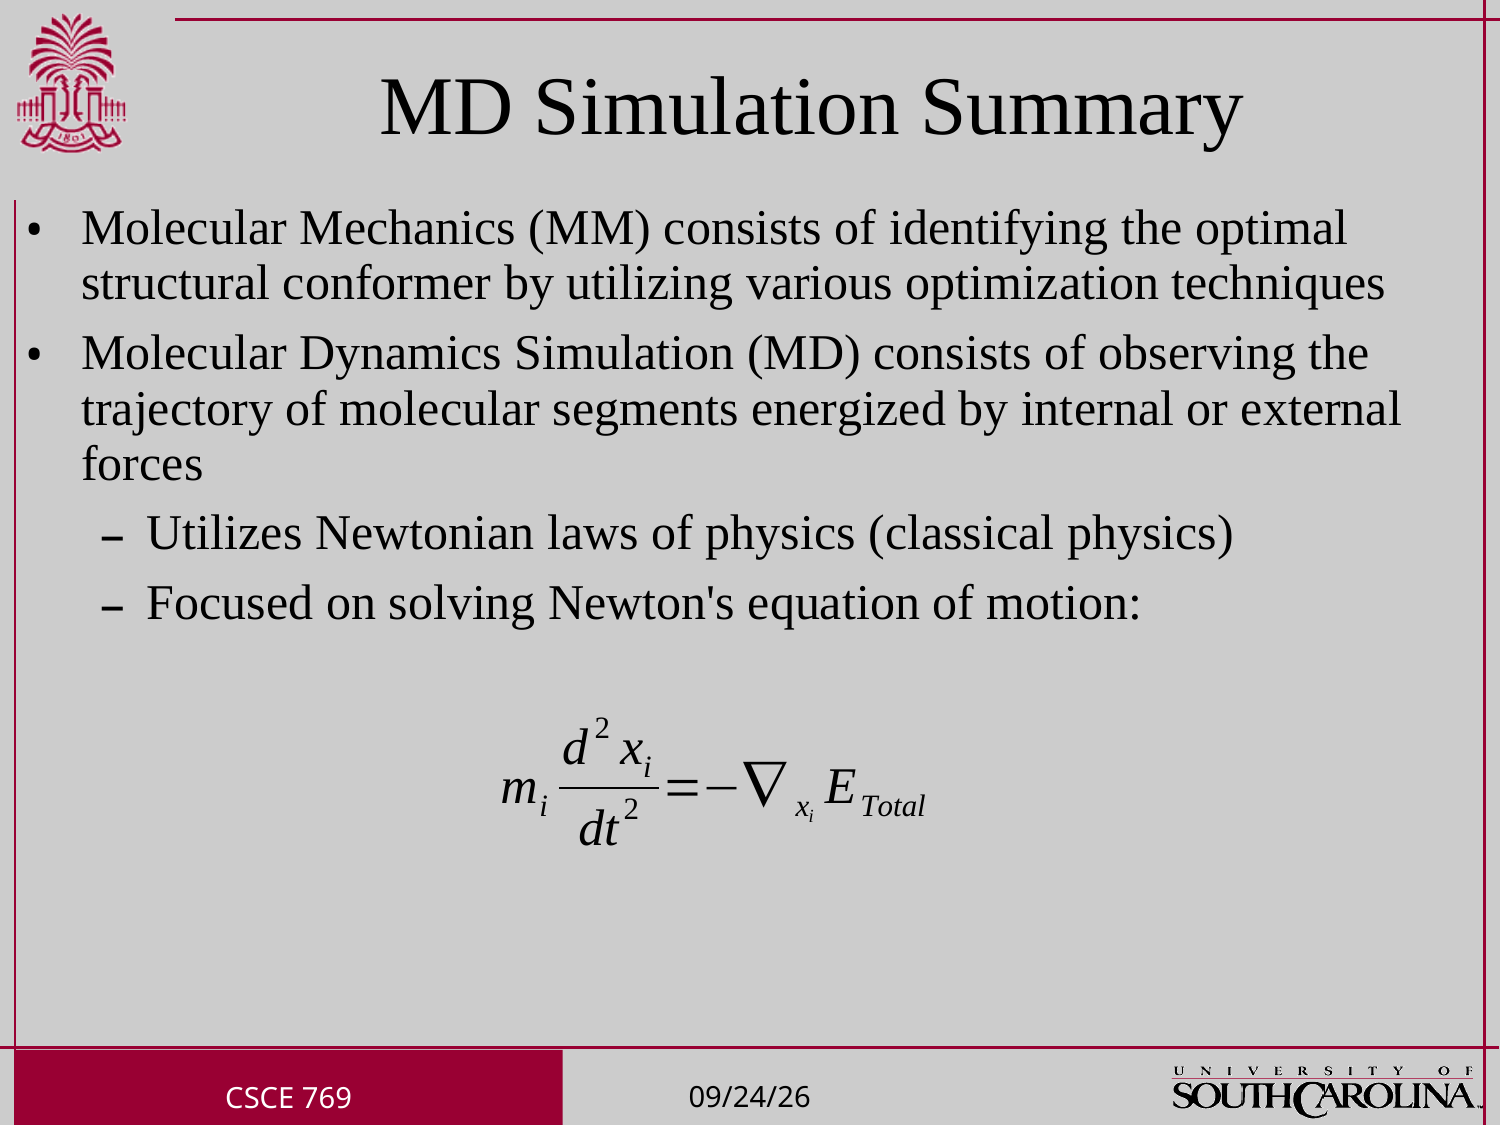

# MD Simulation Summary
Molecular Mechanics (MM) consists of identifying the optimal structural conformer by utilizing various optimization techniques
Molecular Dynamics Simulation (MD) consists of observing the trajectory of molecular segments energized by internal or external forces
Utilizes Newtonian laws of physics (classical physics)
Focused on solving Newton's equation of motion: